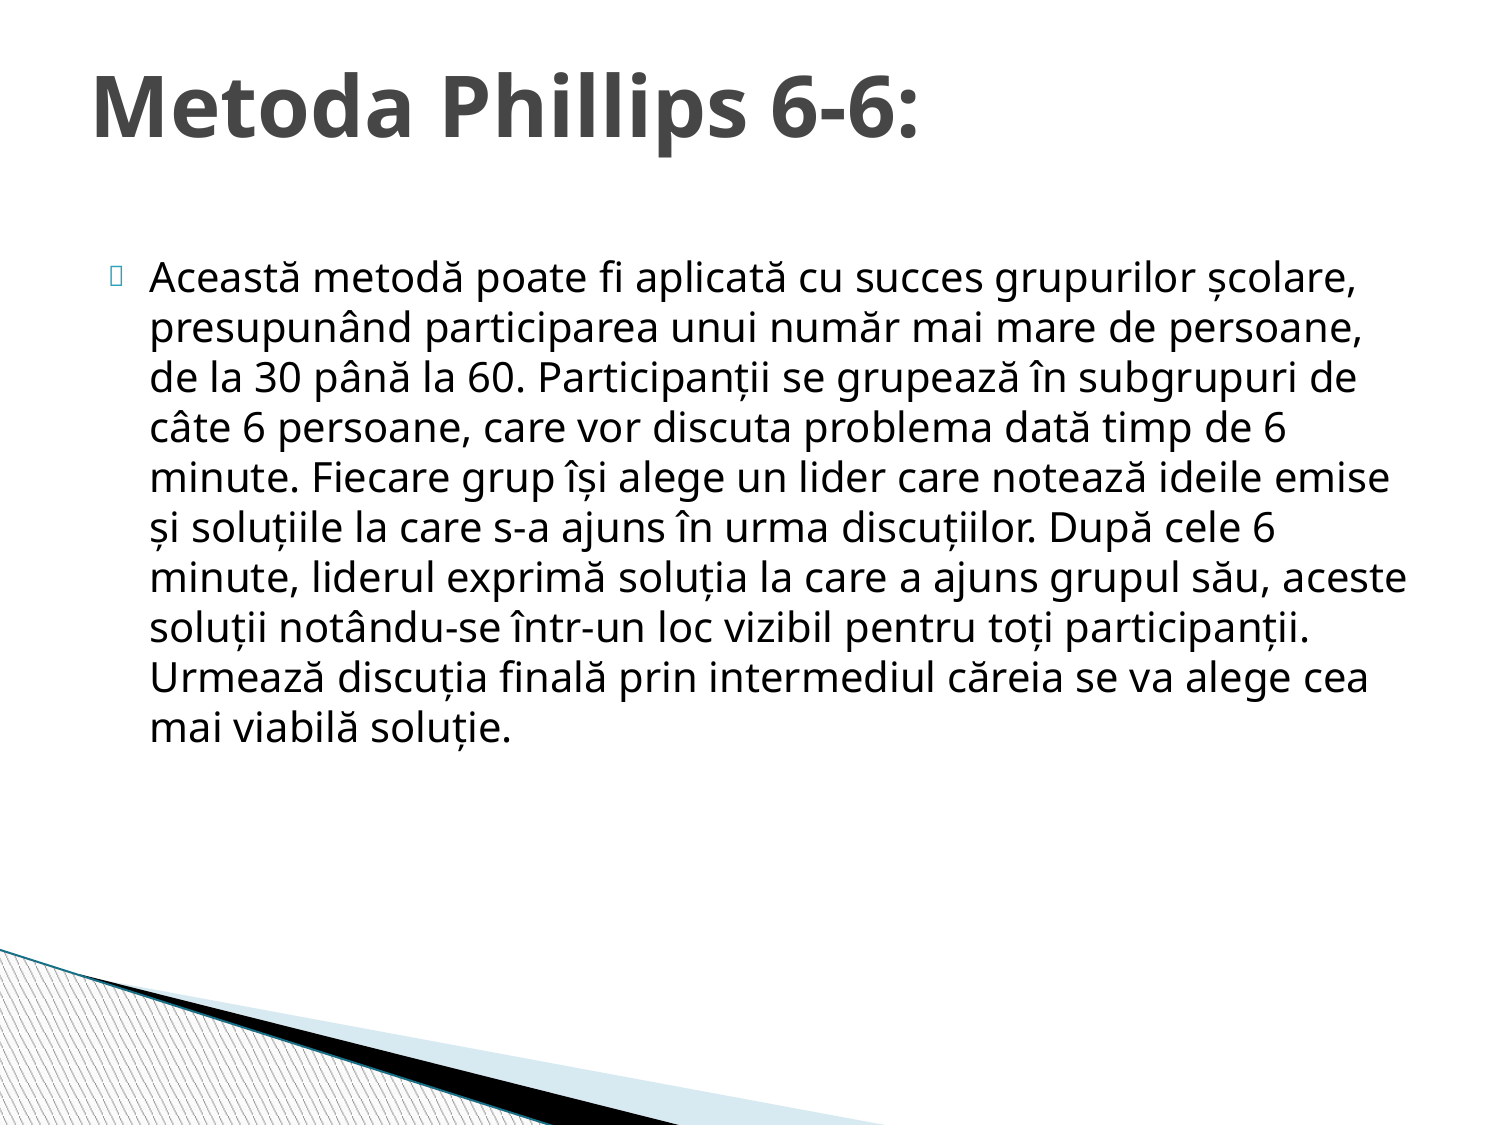

Metoda Phillips 6-6:
# Această metodă poate fi aplicată cu succes grupurilor școlare, presupunând participarea unui număr mai mare de persoane, de la 30 până la 60. Participanții se grupează în subgrupuri de câte 6 persoane, care vor discuta problema dată timp de 6 minute. Fiecare grup își alege un lider care notează ideile emise și soluțiile la care s-a ajuns în urma discuțiilor. După cele 6 minute, liderul exprimă soluția la care a ajuns grupul său, aceste soluții notându-se într-un loc vizibil pentru toți participanții. Urmează discuția finală prin intermediul căreia se va alege cea mai viabilă soluție.